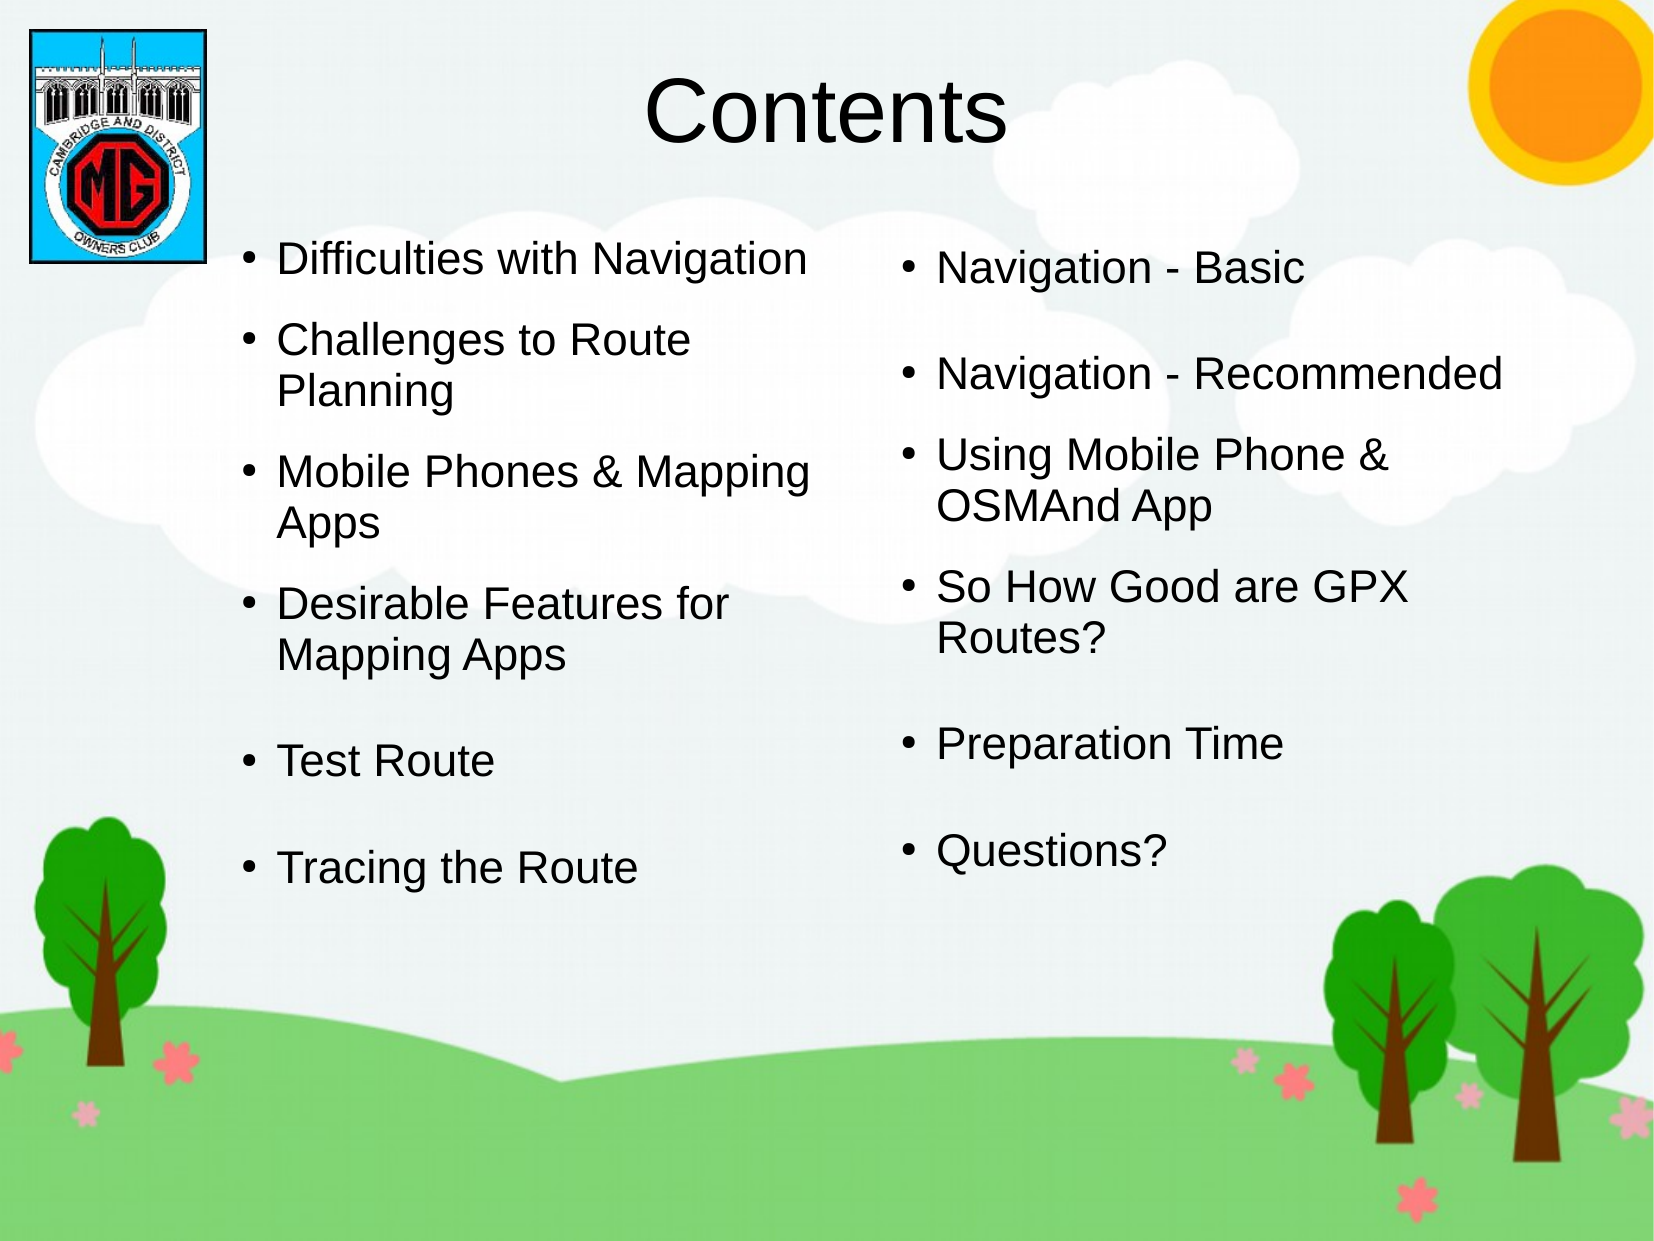

# Contents
Difficulties with Navigation
Challenges to Route Planning
Mobile Phones & Mapping Apps
Desirable Features for Mapping Apps
Test Route
Tracing the Route
Navigation - Basic
Navigation - Recommended
Using Mobile Phone & OSMAnd App
So How Good are GPX Routes?
Preparation Time
Questions?